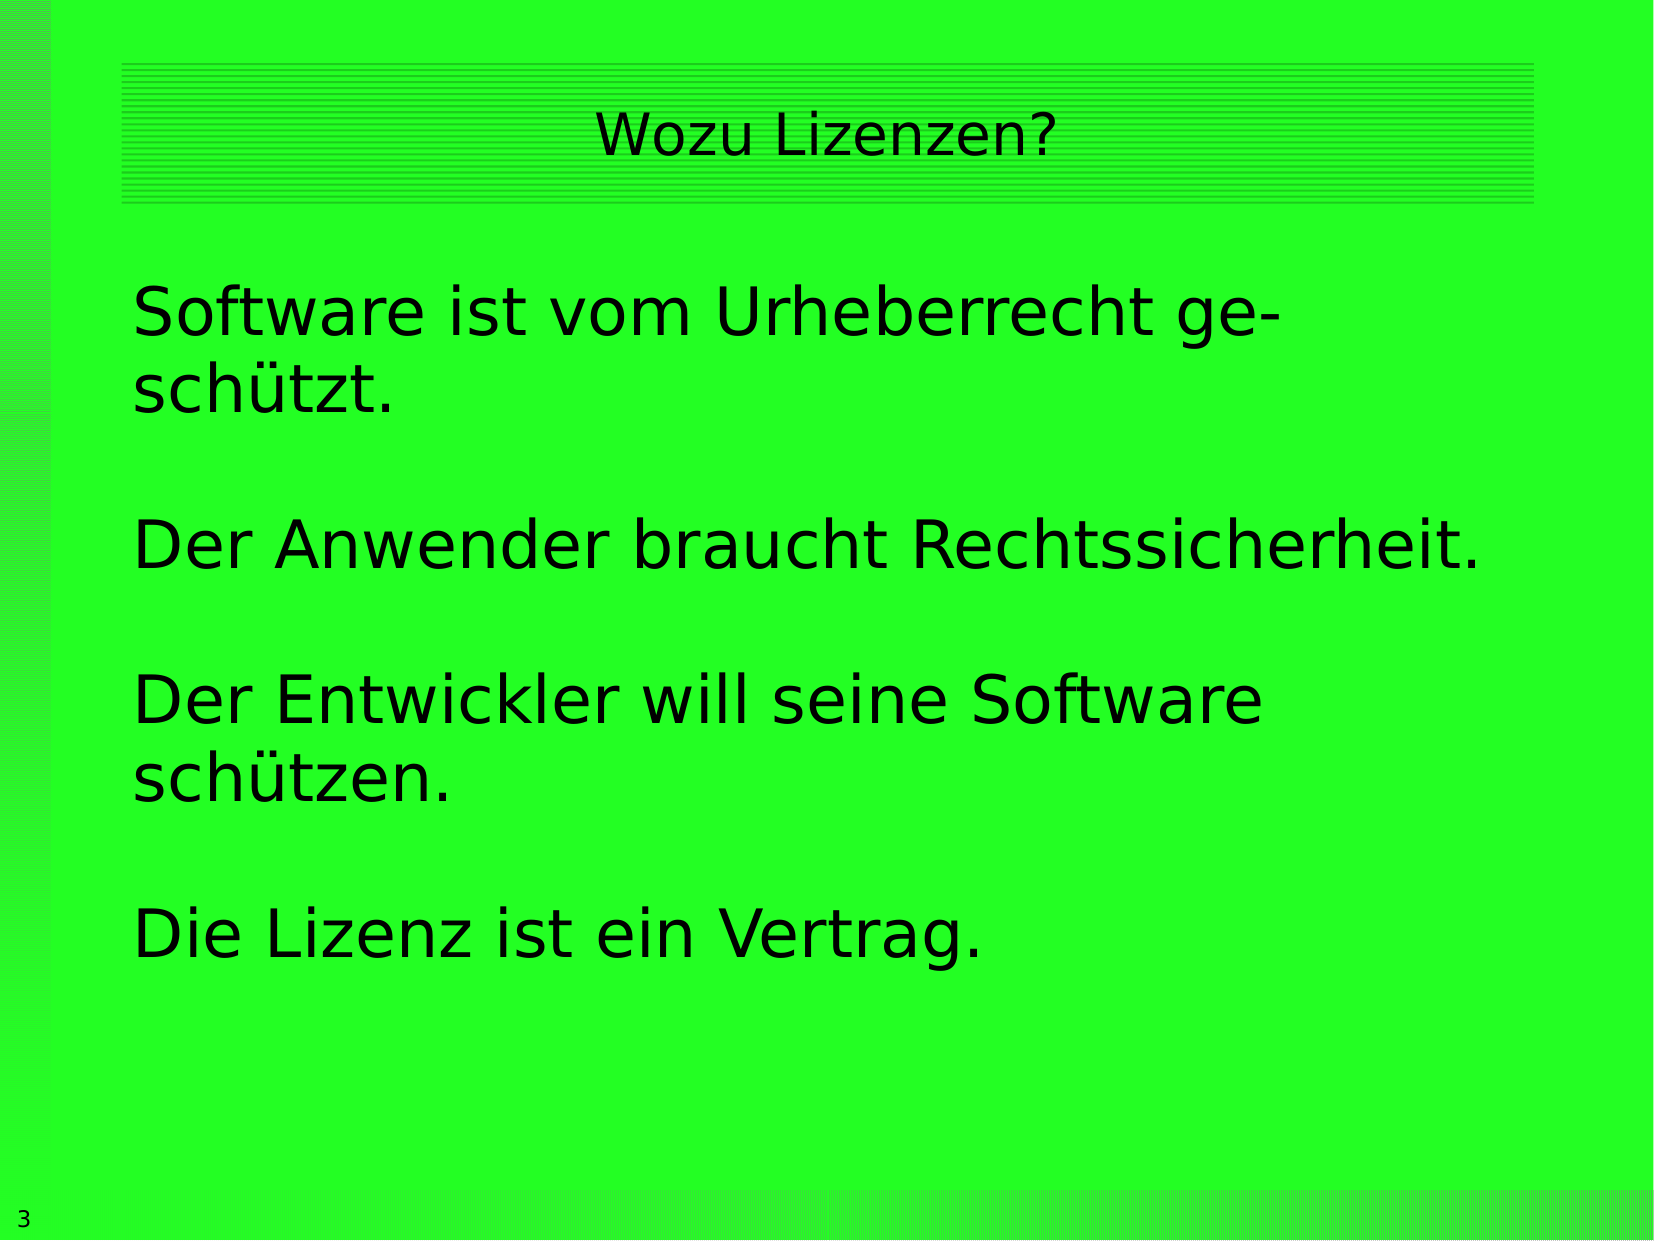

# Wozu Lizenzen?
Software ist vom Urheberrecht ge-schützt.
Der Anwender braucht Rechtssicherheit.
Der Entwickler will seine Software schützen.
Die Lizenz ist ein Vertrag.